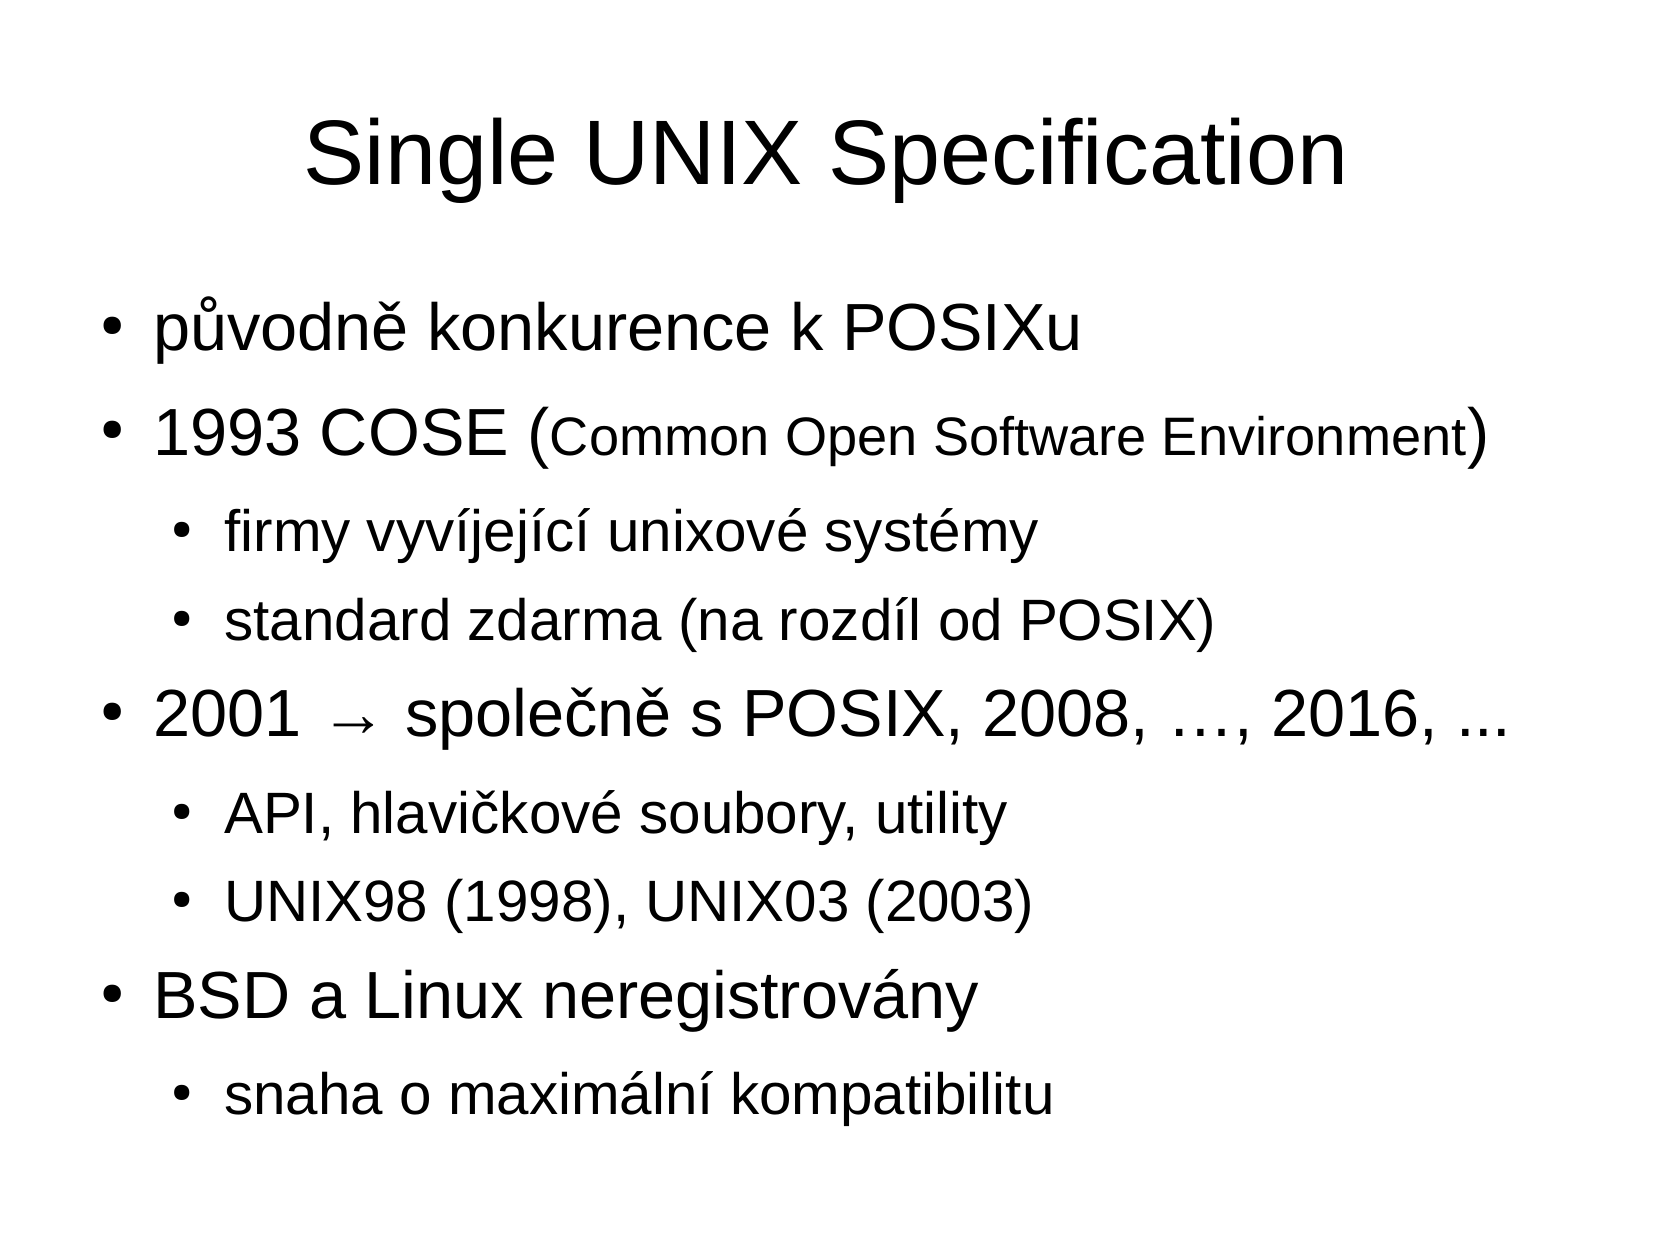

# Single UNIX Specification
původně konkurence k POSIXu
1993 COSE (Common Open Software Environment)
firmy vyvíjející unixové systémy
standard zdarma (na rozdíl od POSIX)
2001 → společně s POSIX, 2008, …, 2016, ...
API, hlavičkové soubory, utility
UNIX98 (1998), UNIX03 (2003)
BSD a Linux neregistrovány
snaha o maximální kompatibilitu